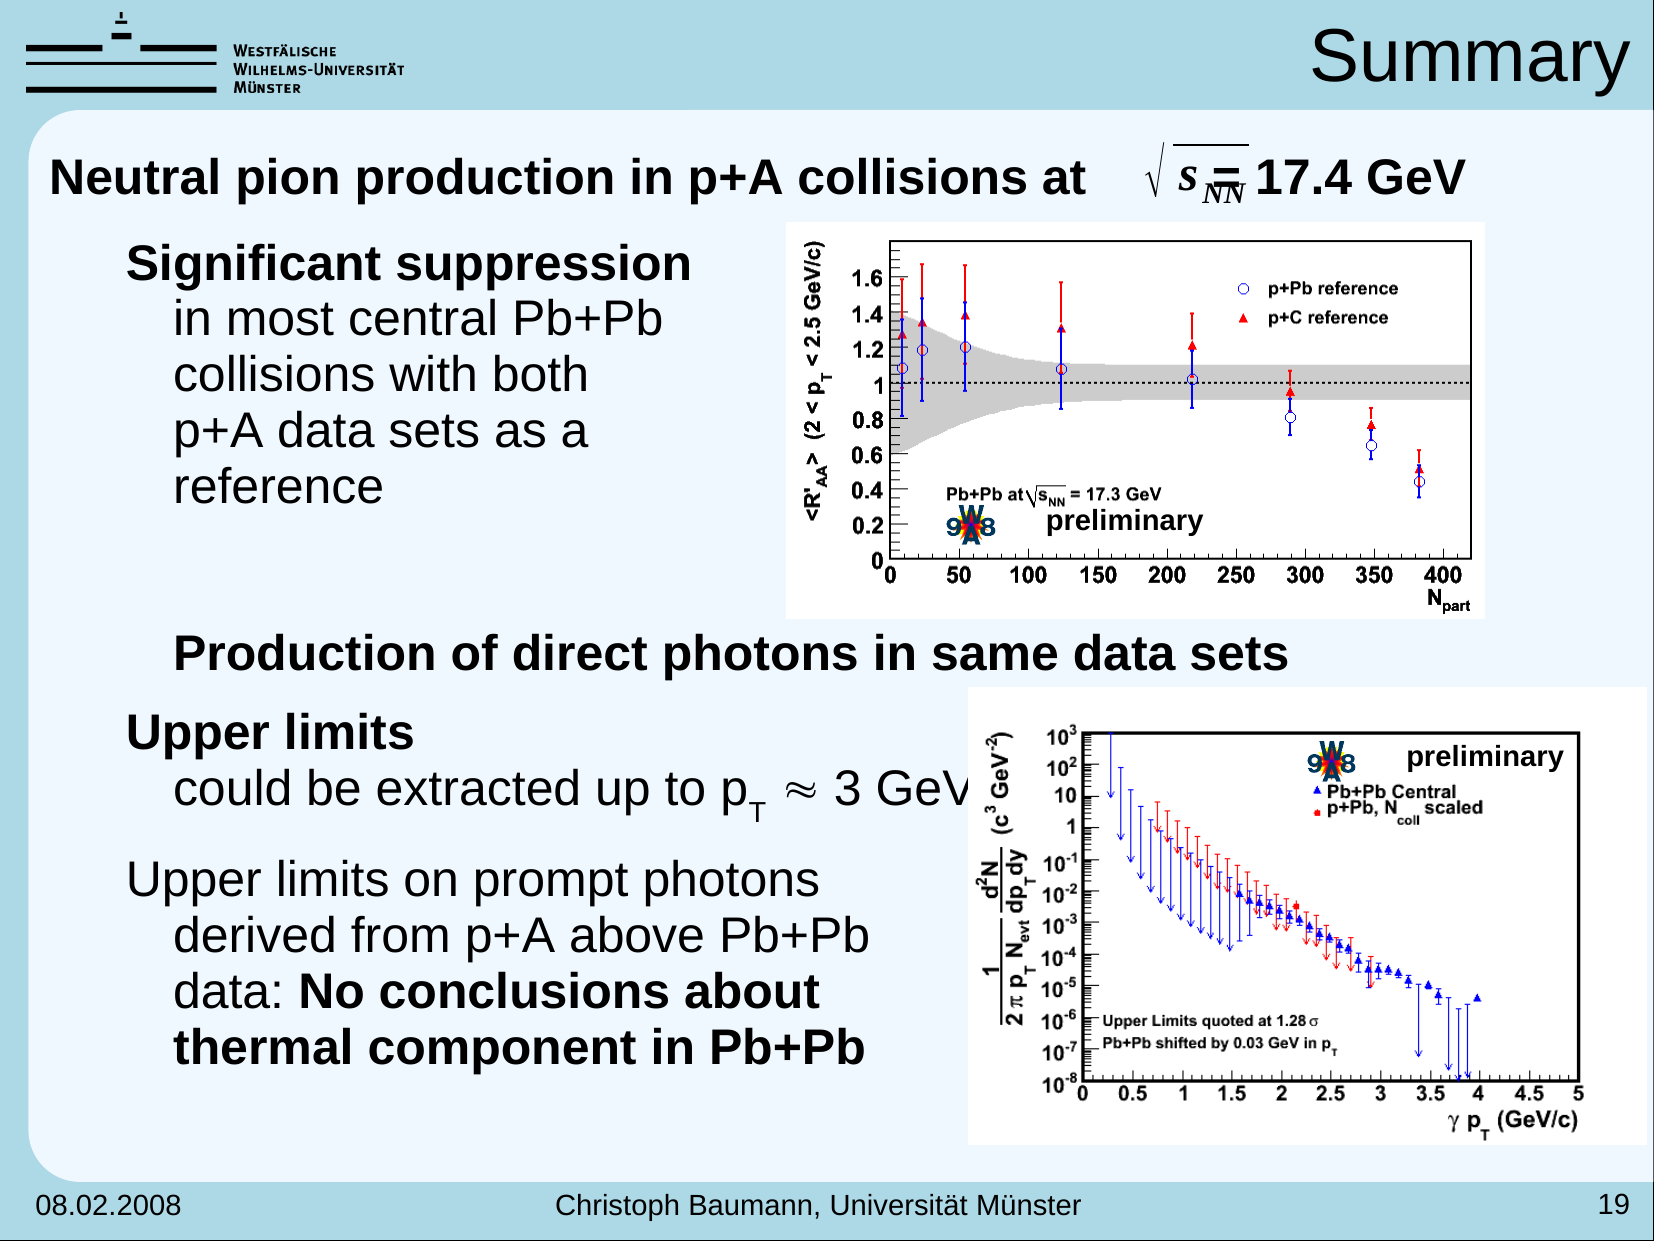

# Summary
Neutral pion production in p+A collisions at = 17.4 GeV
Significant suppression
in most central Pb+Pb
collisions with both
p+A data sets as a
reference
Production of direct photons in same data sets
Upper limits
could be extracted up to pT  3 GeV
Upper limits on prompt photons
derived from p+A above Pb+Pb
data: No conclusions about
thermal component in Pb+Pb
 preliminary
 preliminary
19
08.02.2008
Christoph Baumann, Universität Münster